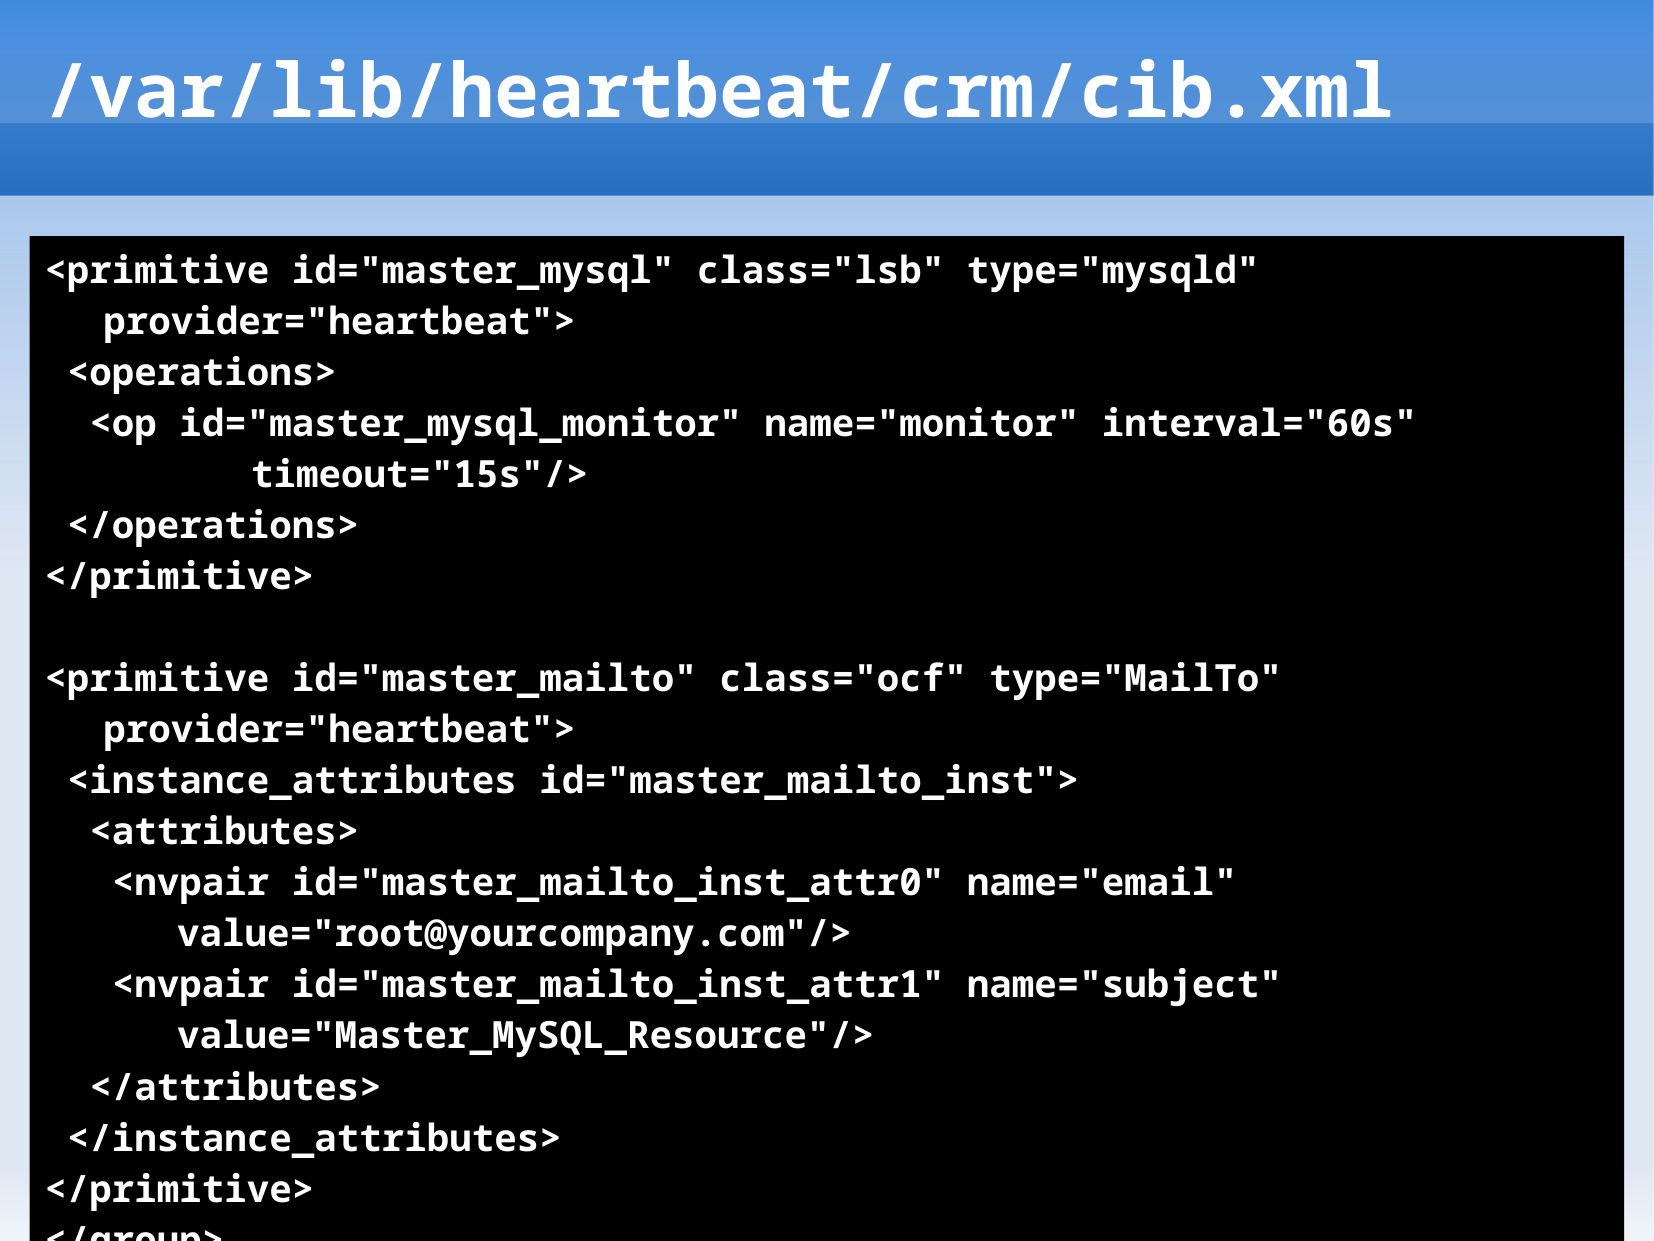

/var/lib/heartbeat/crm/cib.xml
<primitive id="master_mysql" class="lsb" type="mysqld" 					provider="heartbeat">
 <operations>
 <op id="master_mysql_monitor" name="monitor" interval="60s" 				timeout="15s"/>
 </operations>
</primitive>
<primitive id="master_mailto" class="ocf" type="MailTo" 				provider="heartbeat">
 <instance_attributes id="master_mailto_inst">
 <attributes>
 <nvpair id="master_mailto_inst_attr0" name="email" 						value="root@yourcompany.com"/>
 <nvpair id="master_mailto_inst_attr1" name="subject" 					value="Master_MySQL_Resource"/>
 </attributes>
 </instance_attributes>
</primitive>
</group>
</resources>
</constraints>
</configuration>
<status/>
</cib>